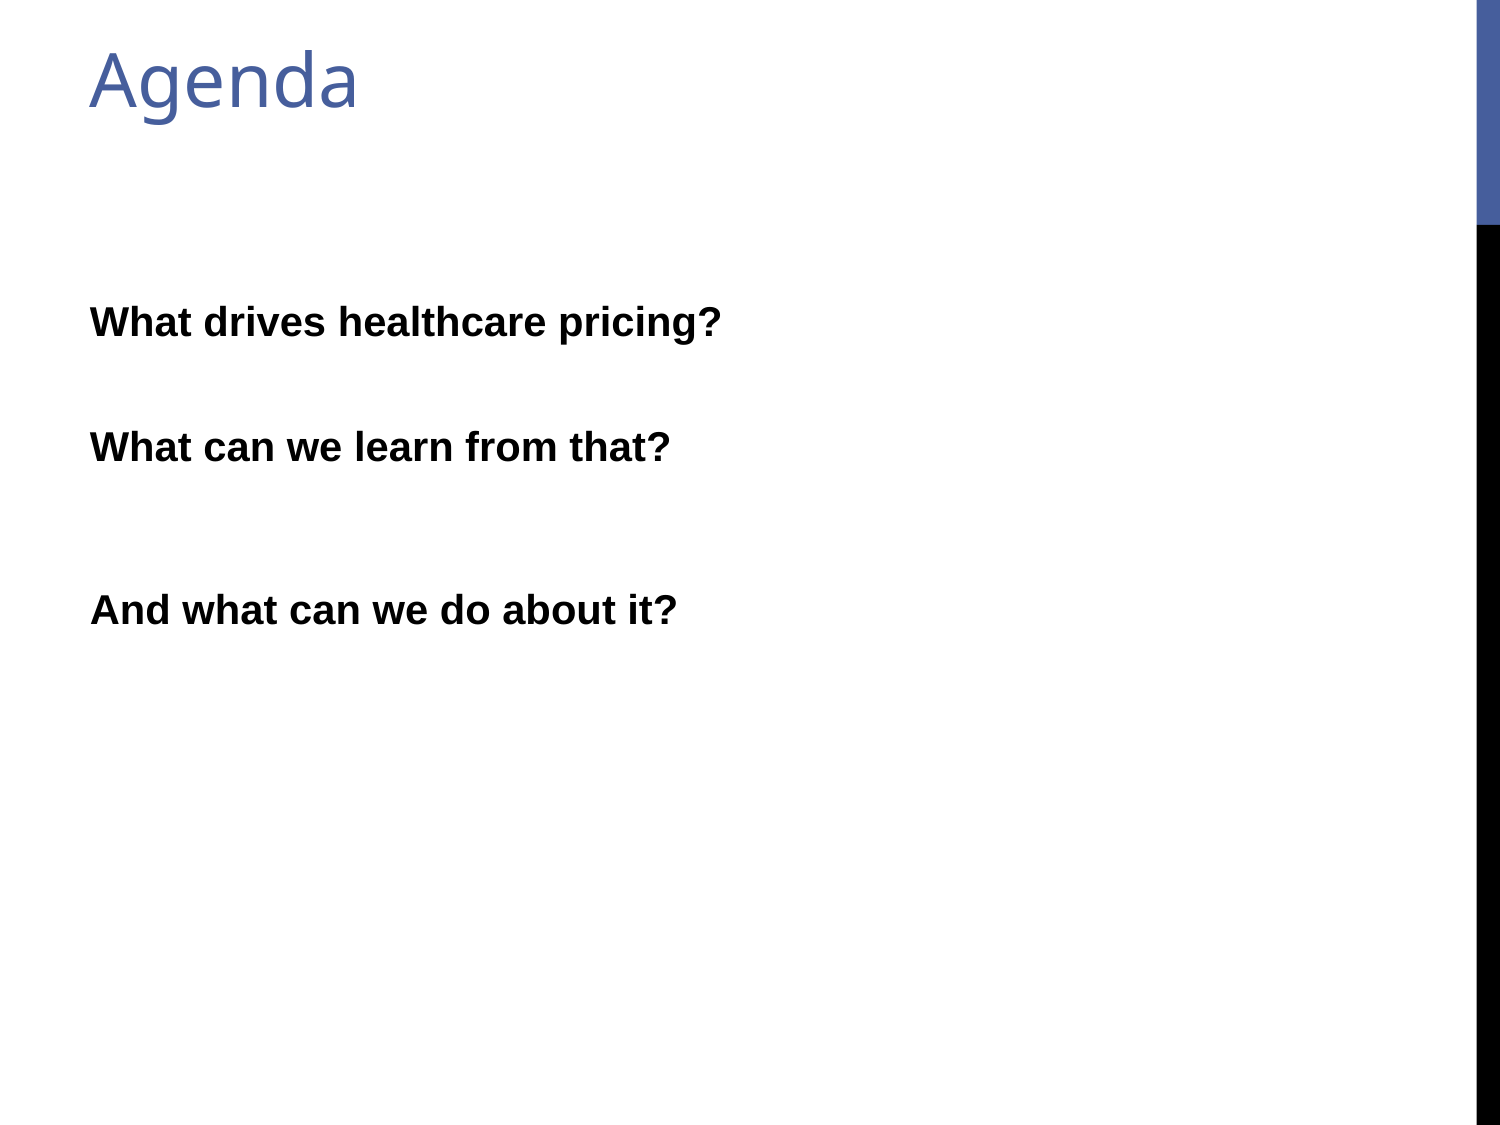

# Agenda
What drives healthcare pricing?
What can we learn from that?
And what can we do about it?